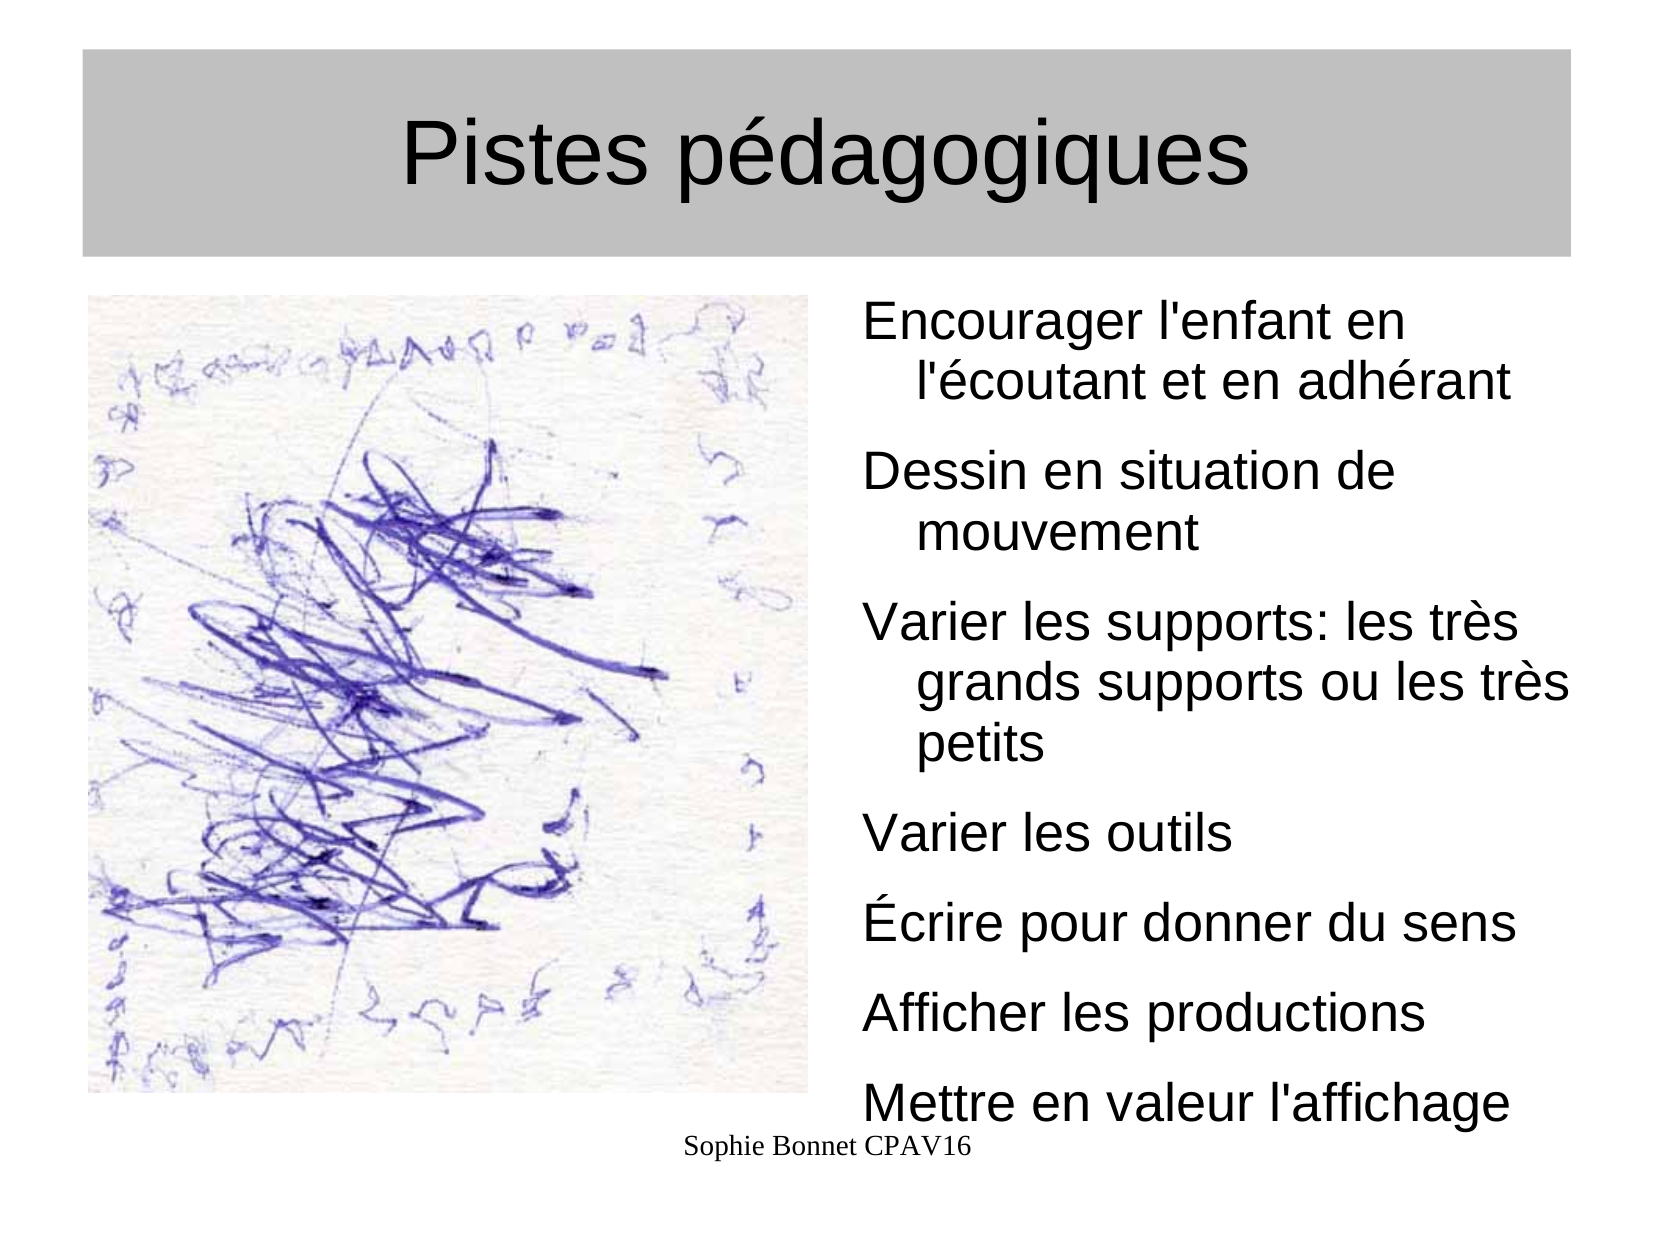

# Pistes pédagogiques
Encourager l'enfant en l'écoutant et en adhérant
Dessin en situation de mouvement
Varier les supports: les très grands supports ou les très petits
Varier les outils
Écrire pour donner du sens
Afficher les productions
Mettre en valeur l'affichage
Sophie Bonnet CPAV16